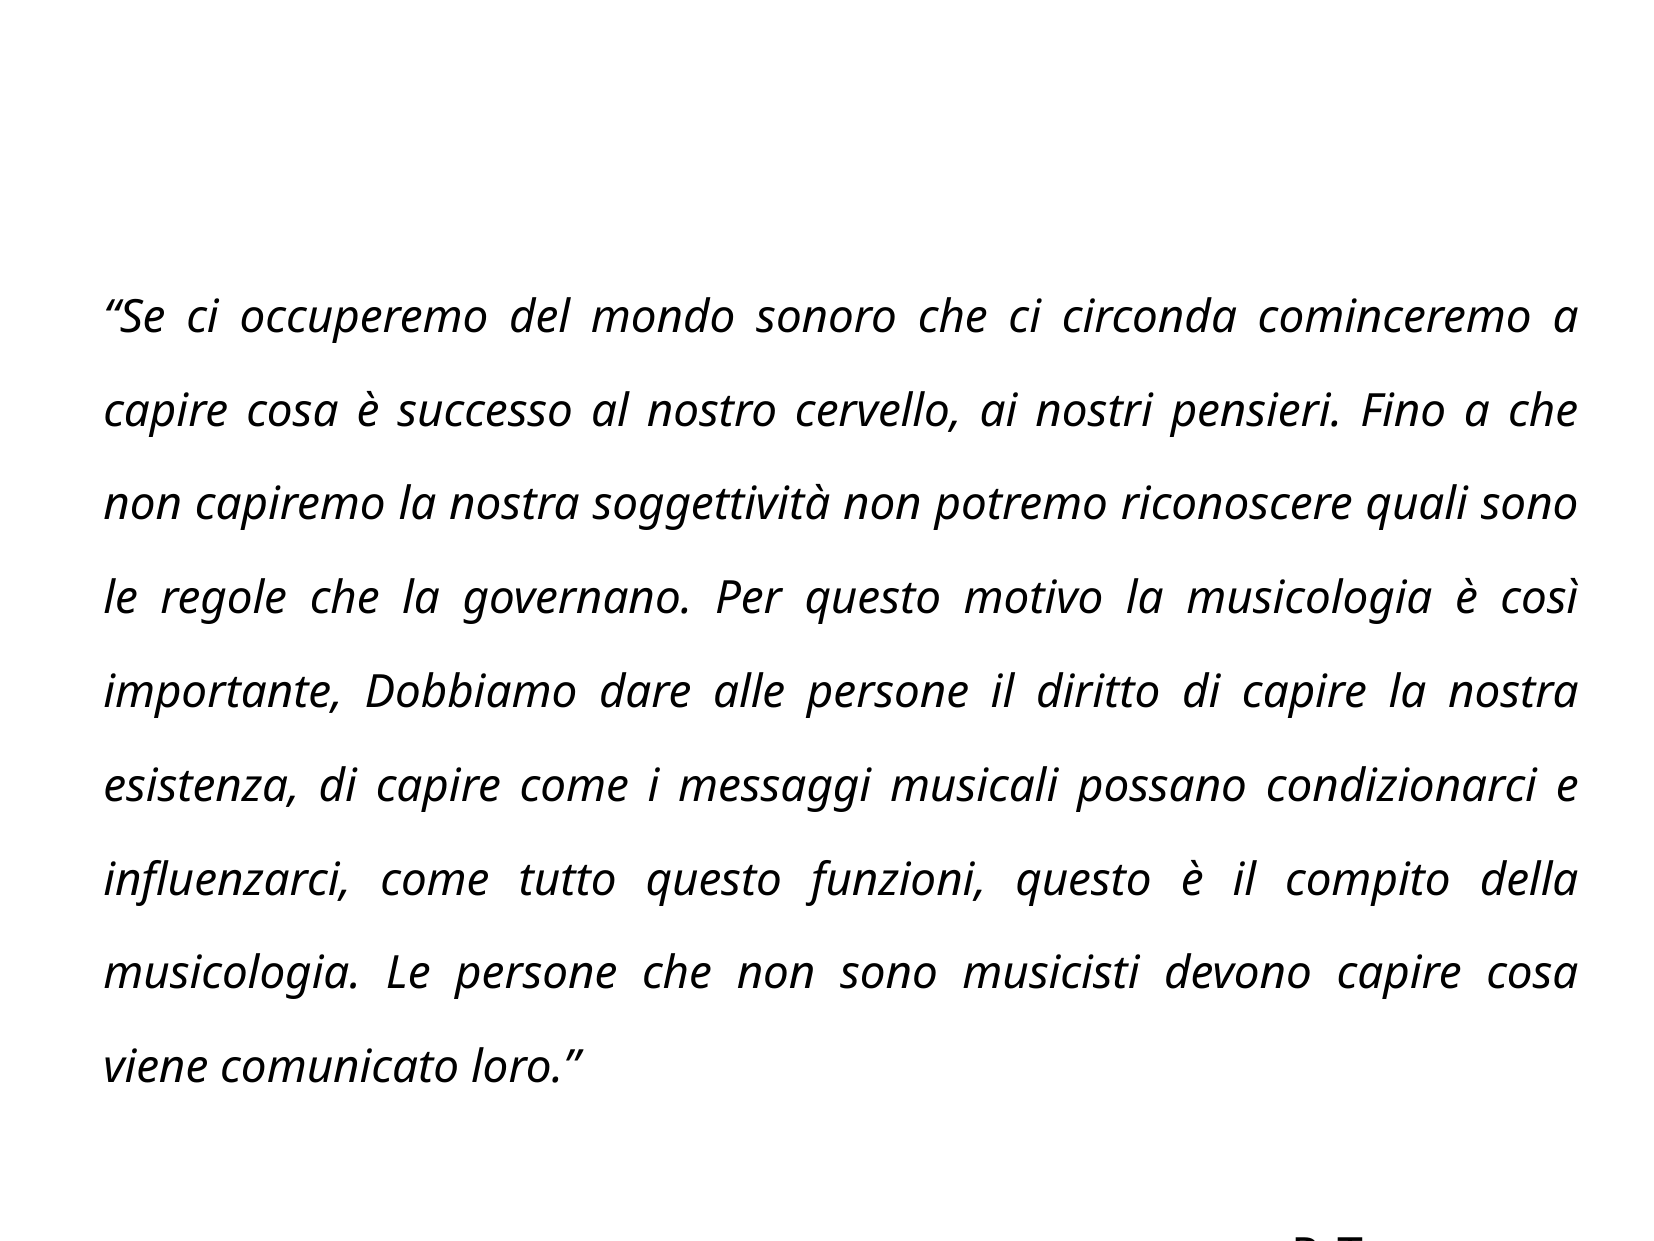

“Se ci occuperemo del mondo sonoro che ci circonda cominceremo a capire cosa è successo al nostro cervello, ai nostri pensieri. Fino a che non capiremo la nostra soggettività non potremo riconoscere quali sono le regole che la governano. Per questo motivo la musicologia è così importante, Dobbiamo dare alle persone il diritto di capire la nostra esistenza, di capire come i messaggi musicali possano condizionarci e influenzarci, come tutto questo funzioni, questo è il compito della musicologia. Le persone che non sono musicisti devono capire cosa viene comunicato loro.”
 P. Tagg